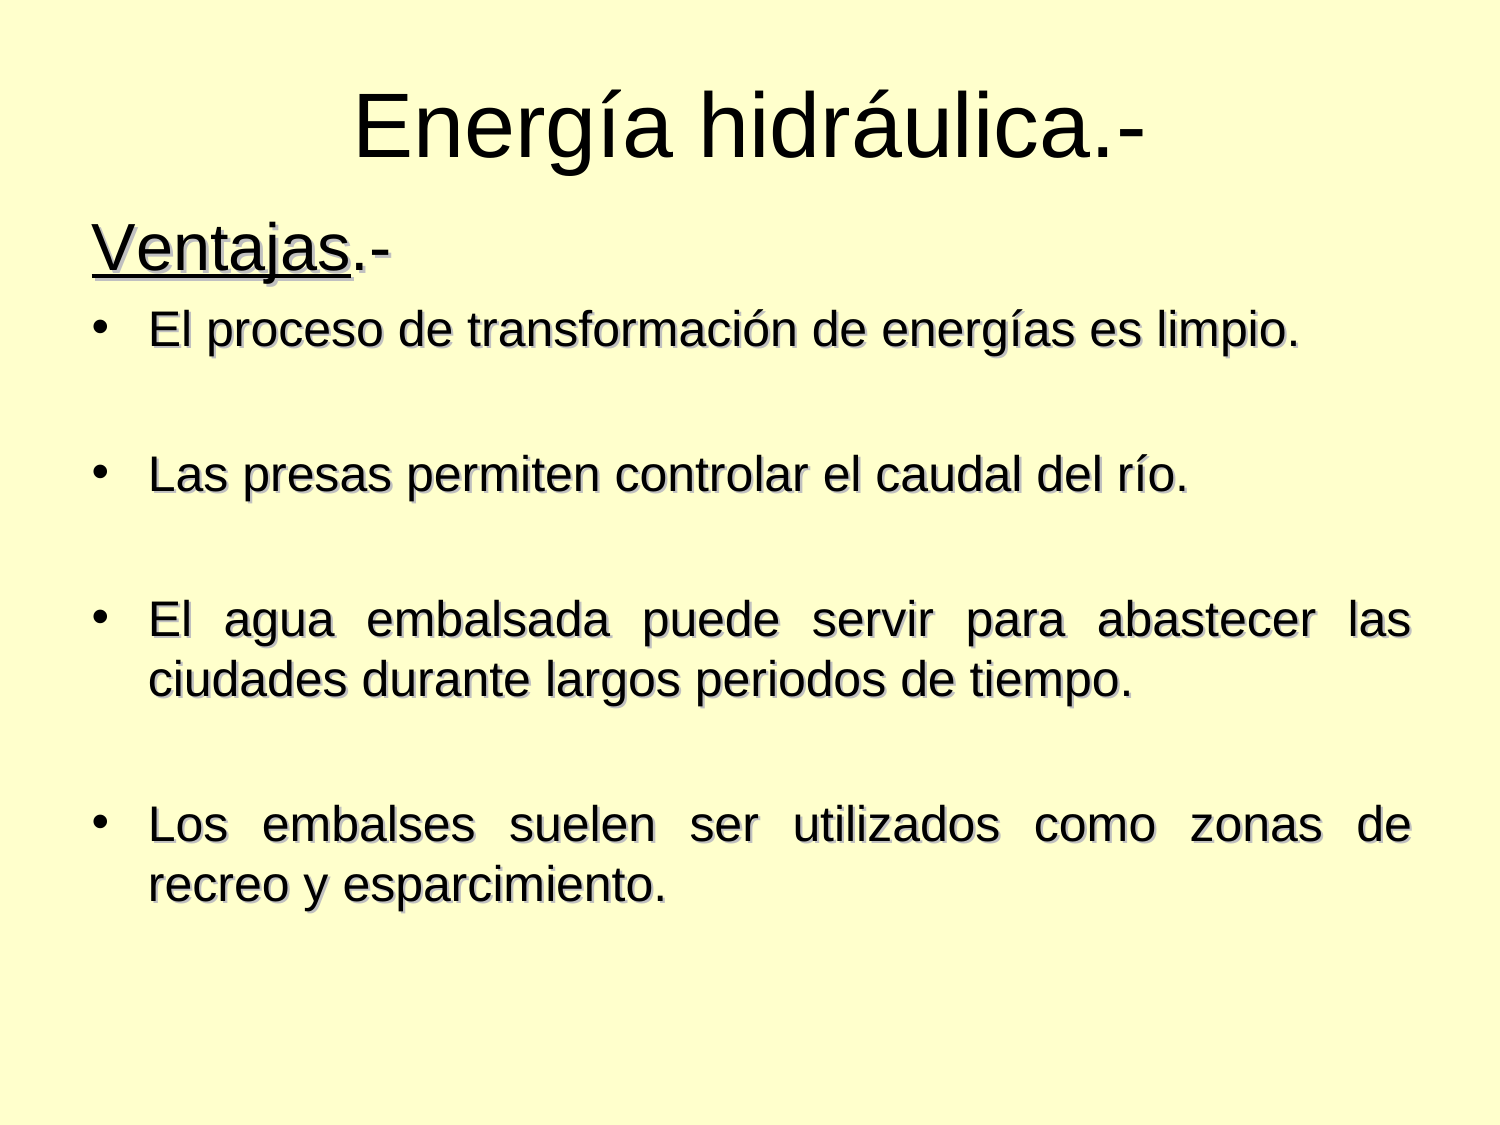

# Energía hidráulica.-
Ventajas.-
El proceso de transformación de energías es limpio.
Las presas permiten controlar el caudal del río.
El agua embalsada puede servir para abastecer las ciudades durante largos periodos de tiempo.
Los embalses suelen ser utilizados como zonas de recreo y esparcimiento.